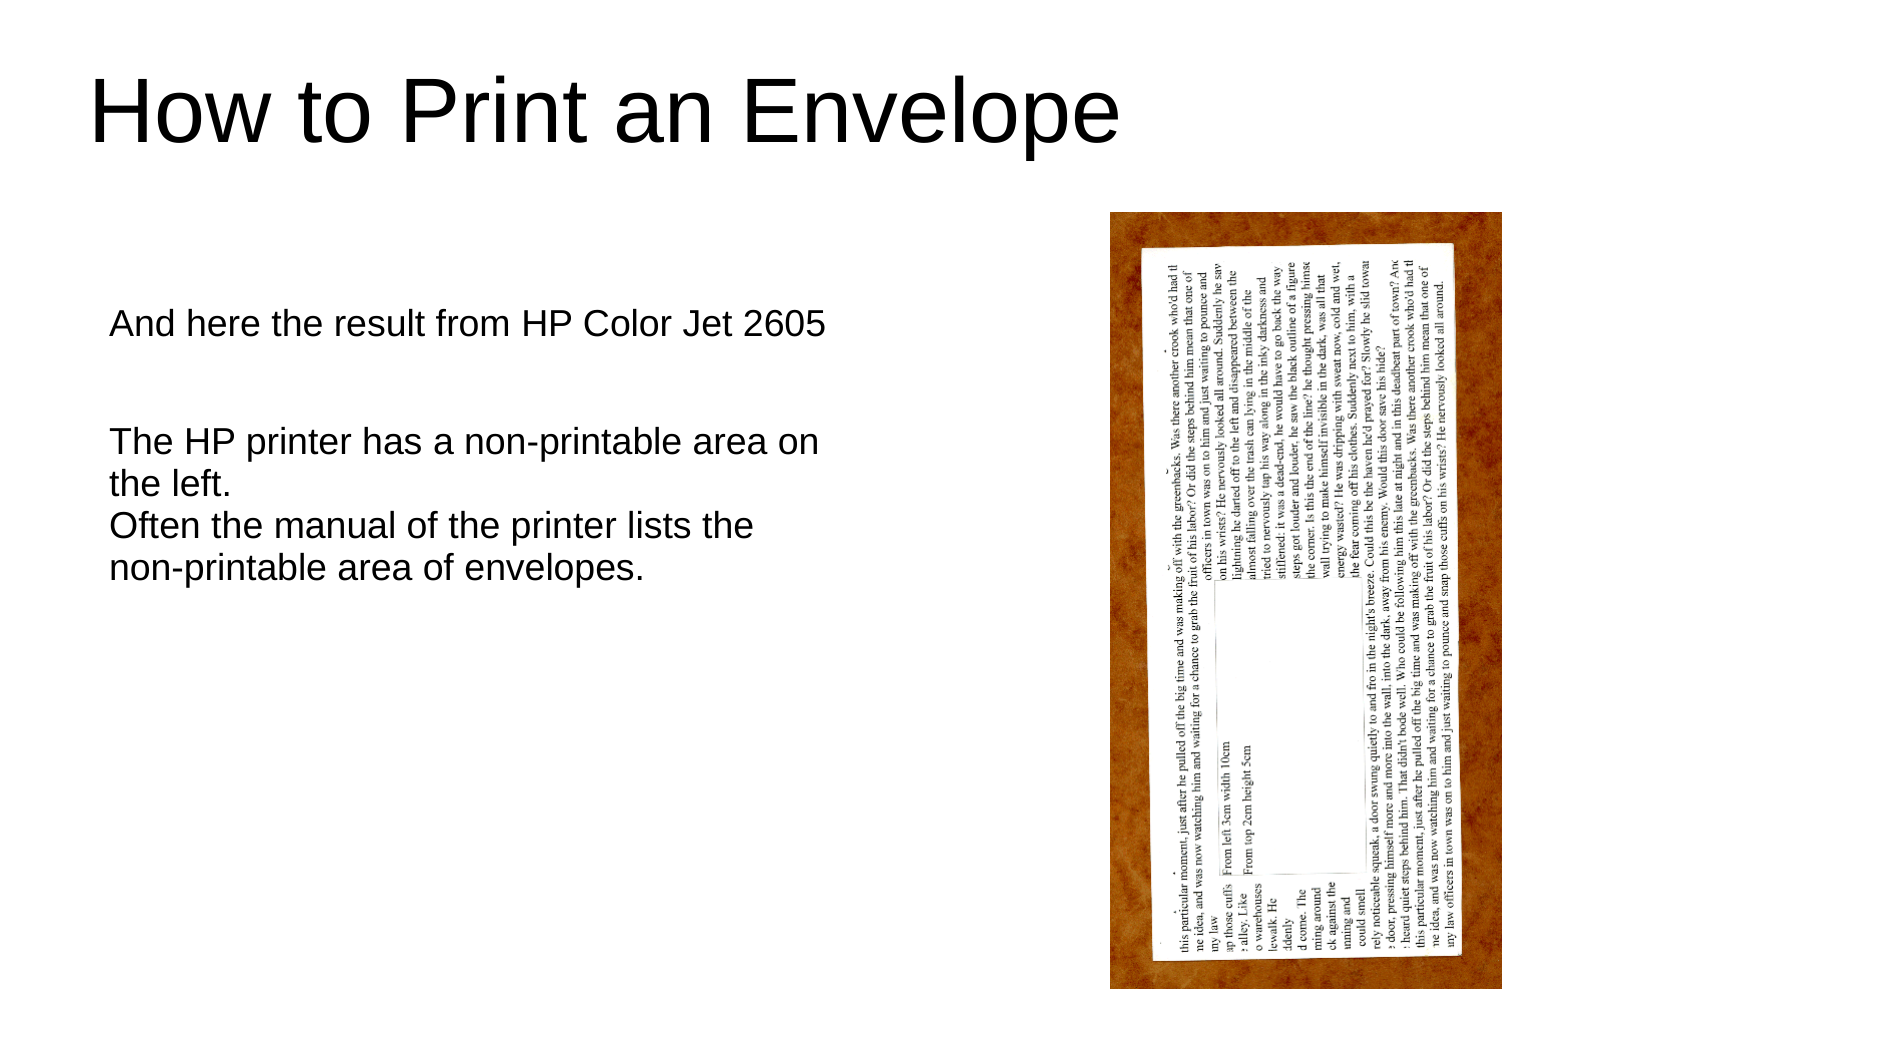

# How to Print an Envelope
And here the result from HP Color Jet 2605
The HP printer has a non-printable area on the left.
Often the manual of the printer lists the non-printable area of envelopes.